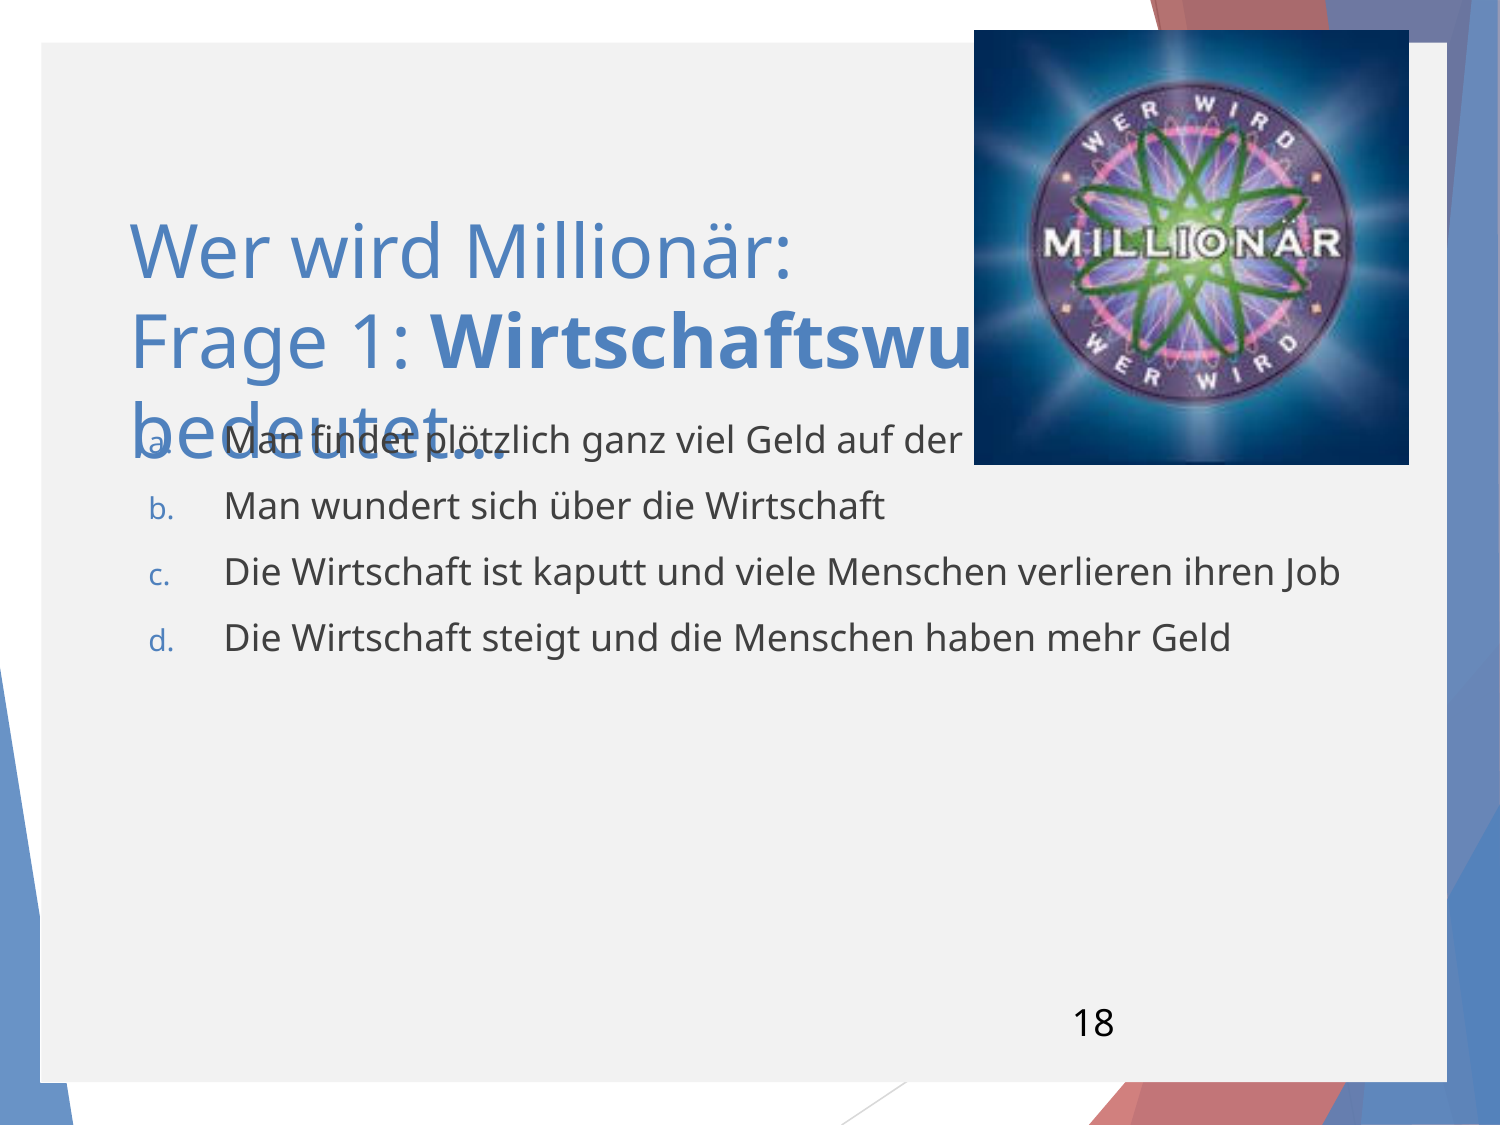

# Wer wird Millionär: Frage 1: Wirtschaftswunder bedeutet...
Man findet plötzlich ganz viel Geld auf der Straße
Man wundert sich über die Wirtschaft
Die Wirtschaft ist kaputt und viele Menschen verlieren ihren Job
Die Wirtschaft steigt und die Menschen haben mehr Geld